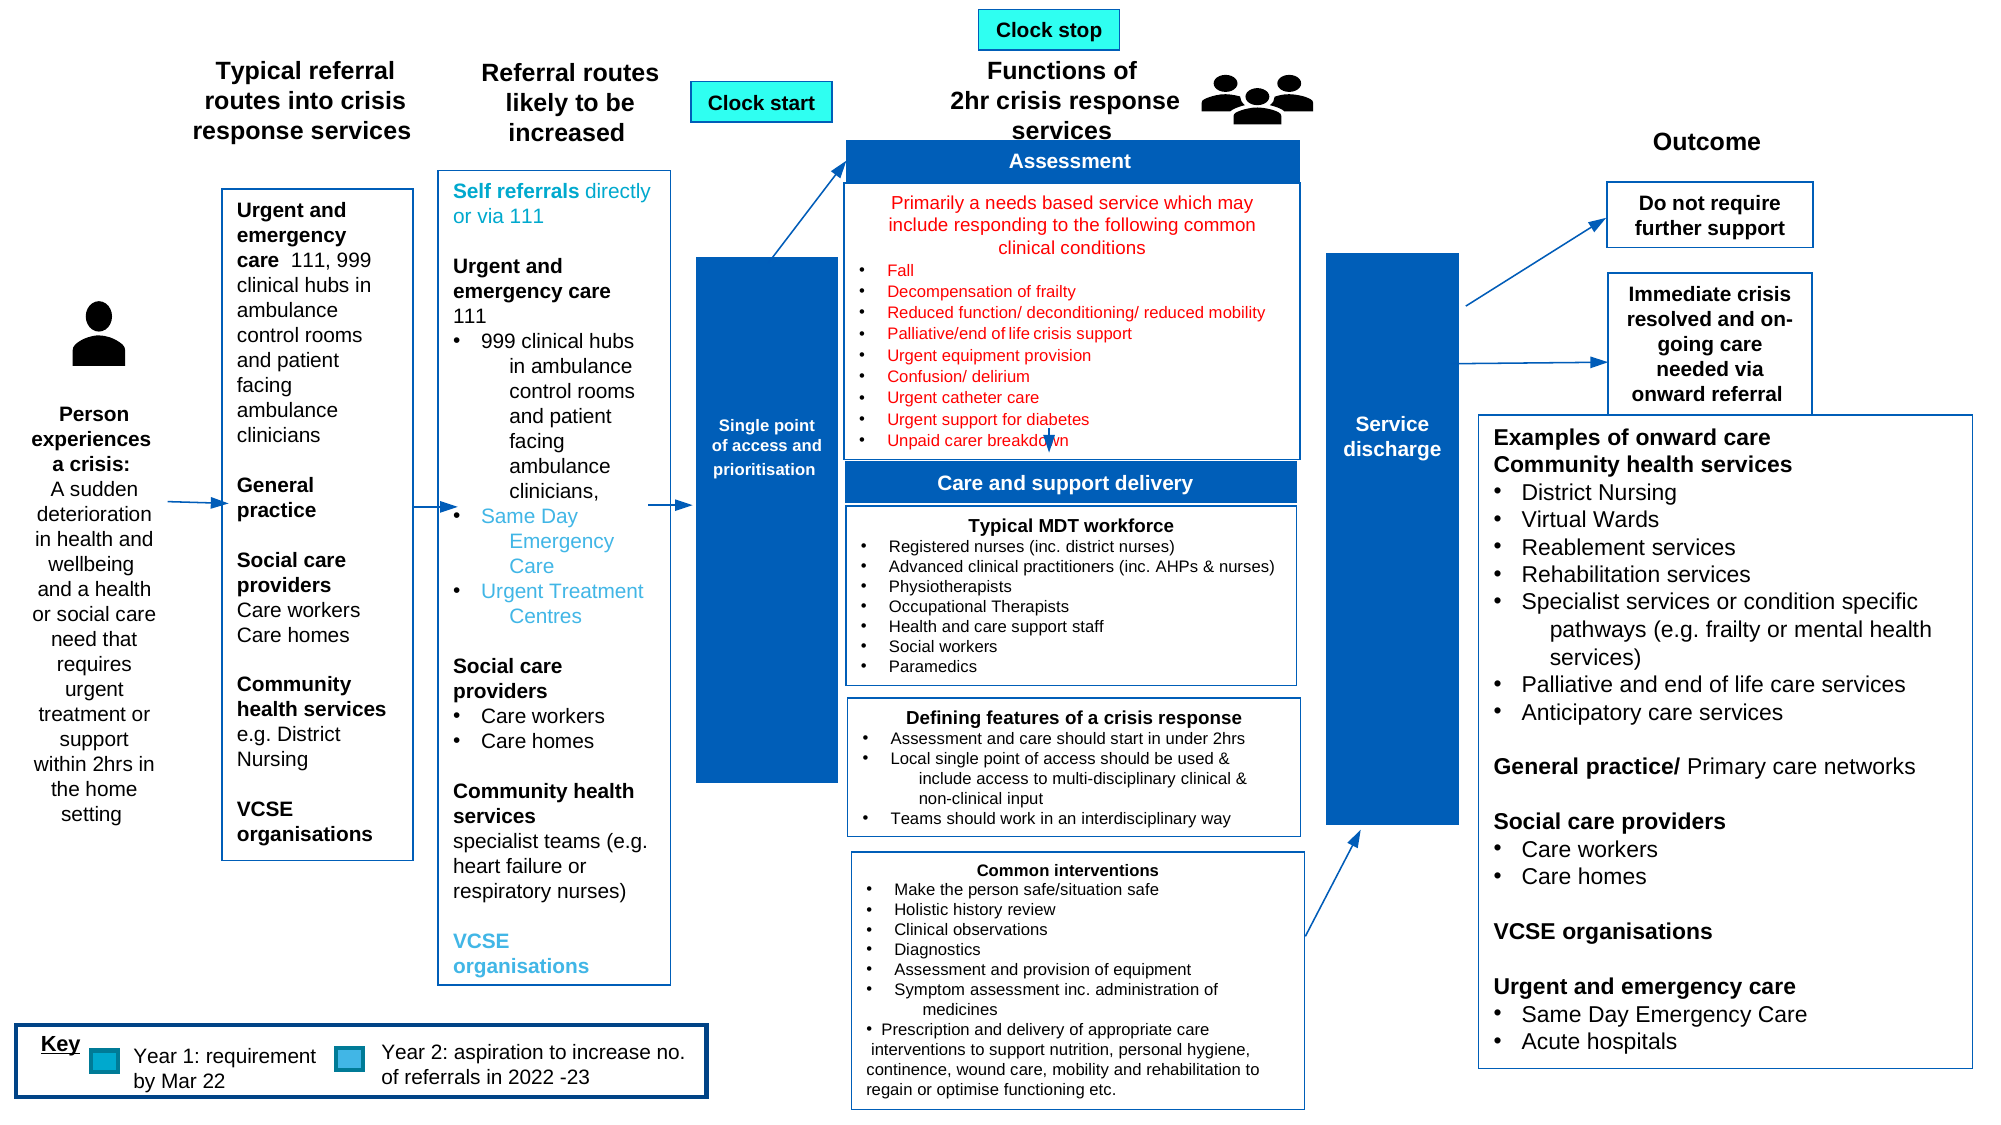

Clock stop
Typical referral routes into crisis response services
Functions of
2hr crisis response services
Referral routes likely to be increased
Clock start
Outcome
Assessment
Self referrals directly or via 111
Urgent and emergency care
111
999 clinical hubs in ambulance control rooms and patient facing ambulance clinicians,
Same Day Emergency Care
Urgent Treatment Centres
Social care providers
Care workers
Care homes
Community health services
specialist teams (e.g. heart failure or respiratory nurses)
VCSE organisations
Do not require further support
Primarily a needs based service which may include responding to the following common clinical conditions
Fall
Decompensation of frailty
Reduced function/ deconditioning/ reduced mobility
Palliative/end of life crisis support
Urgent equipment provision
Confusion/ delirium
Urgent catheter care
Urgent support for diabetes
Unpaid carer breakdown
Urgent and emergency care  111, 999 clinical hubs in ambulance control rooms and patient facing ambulance clinicians
General practice
Social care providers
Care workers
Care homes
Community health services
e.g. District Nursing
VCSE organisations
Service discharge
Single point of access and prioritisation
Immediate crisis resolved and on-going care needed via onward referral
Person experiences
a crisis:
A sudden deterioration in health and wellbeing
and a health or social care need that requires urgent treatment or support within 2hrs in the home setting
Examples of onward care
Community health services
District Nursing
Virtual Wards
Reablement services
Rehabilitation services
Specialist services or condition specific pathways (e.g. frailty or mental health services)
Palliative and end of life care services
Anticipatory care services
General practice/ Primary care networks
Social care providers
Care workers
Care homes
VCSE organisations
Urgent and emergency care
Same Day Emergency Care
Acute hospitals
Care and support delivery
Typical MDT workforce
Registered nurses (inc. district nurses)
Advanced clinical practitioners (inc. AHPs & nurses)
Physiotherapists
Occupational Therapists
Health and care support staff
Social workers
Paramedics
Defining features of a crisis response
Assessment and care should start in under 2hrs
Local single point of access should be used & include access to multi-disciplinary clinical & non-clinical input
Teams should work in an interdisciplinary way
Common interventions
Make the person safe/situation safe
Holistic history review
Clinical observations
Diagnostics
Assessment and provision of equipment
Symptom assessment inc. administration of medicines
  Prescription and delivery of appropriate care       interventions to support nutrition, personal hygiene, continence, wound care, mobility and rehabilitation to regain or optimise functioning etc.
Key
Year 2: aspiration to increase no. of referrals in 2022 -23
Year 1: requirement by Mar 22